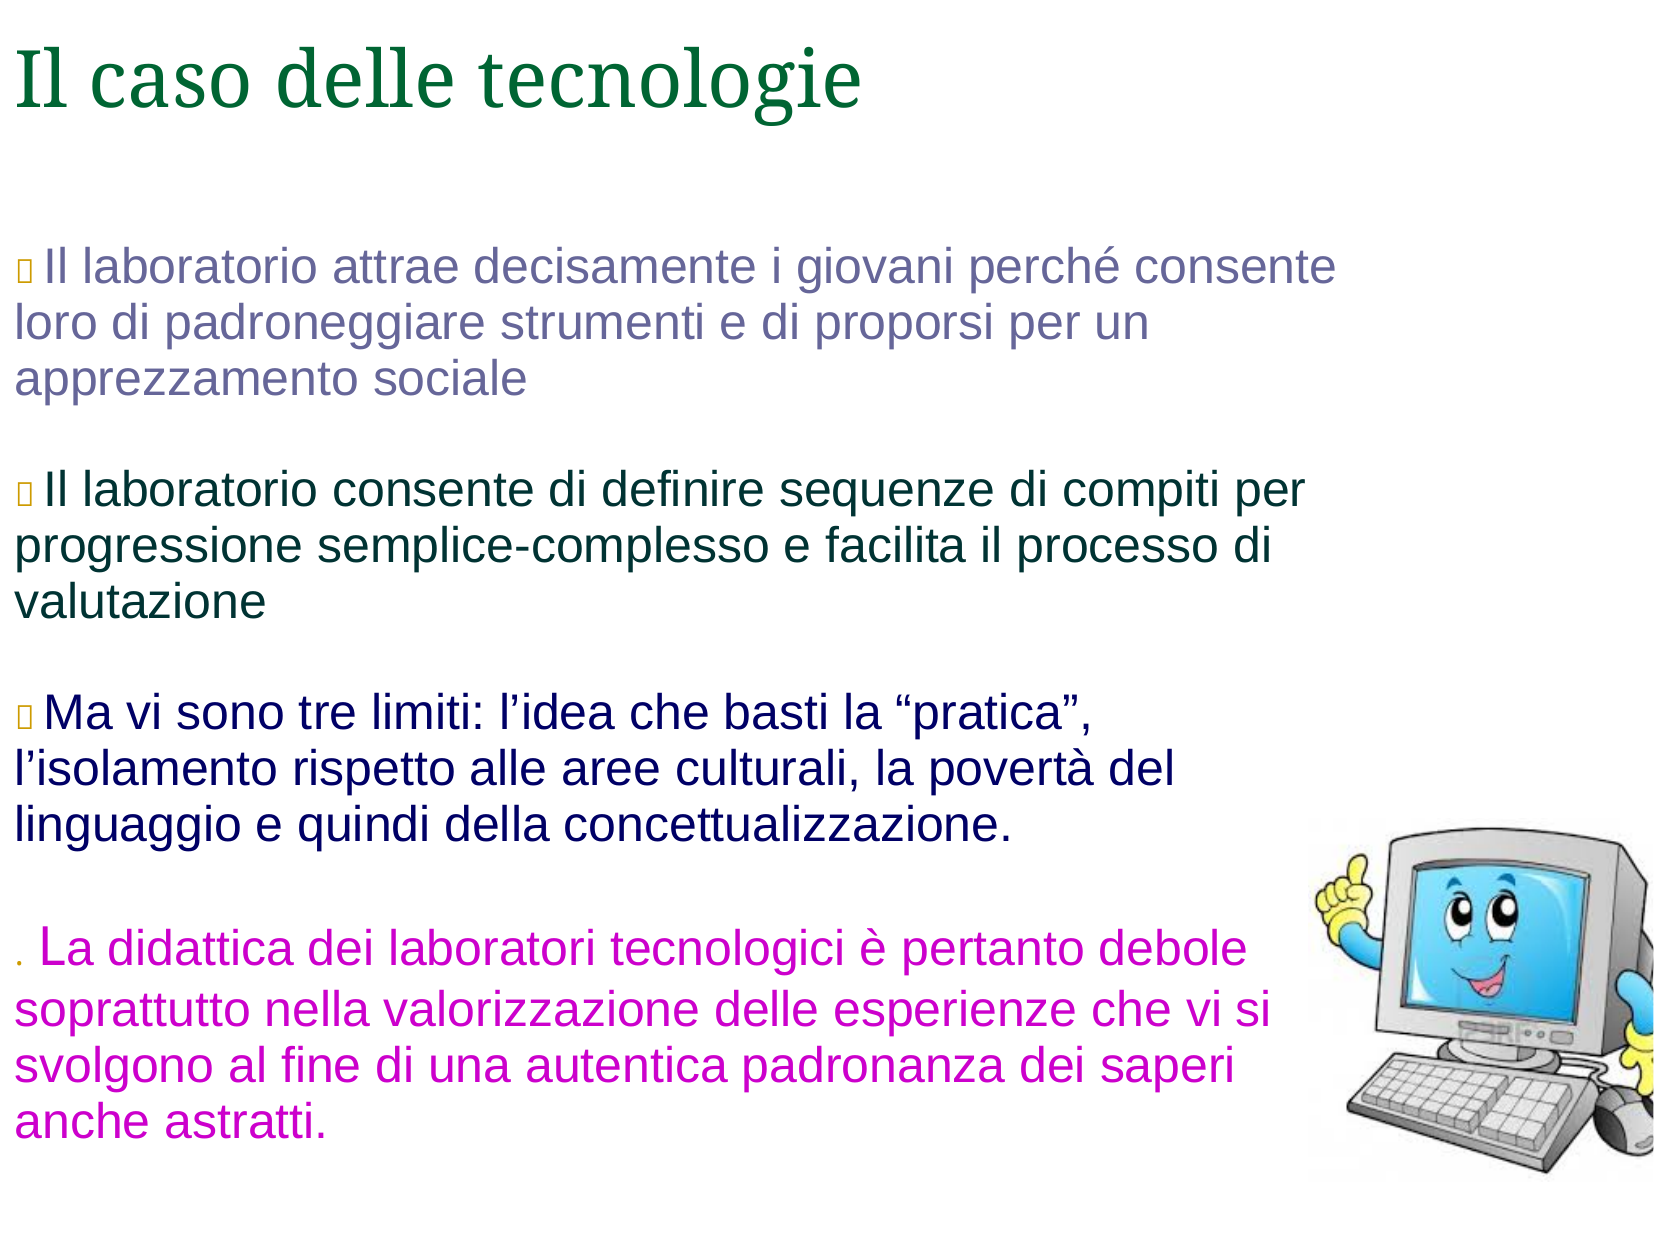

Il caso delle tecnologie
􀂄 Il laboratorio attrae decisamente i giovani perché consente
loro di padroneggiare strumenti e di proporsi per un
apprezzamento sociale
􀂄 Il laboratorio consente di definire sequenze di compiti per
progressione semplice-complesso e facilita il processo di
valutazione
􀂄 Ma vi sono tre limiti: l’idea che basti la “pratica”,
l’isolamento rispetto alle aree culturali, la povertà del
linguaggio e quindi della concettualizzazione.
. La didattica dei laboratori tecnologici è pertanto debole
soprattutto nella valorizzazione delle esperienze che vi si
svolgono al fine di una autentica padronanza dei saperi anche astratti.